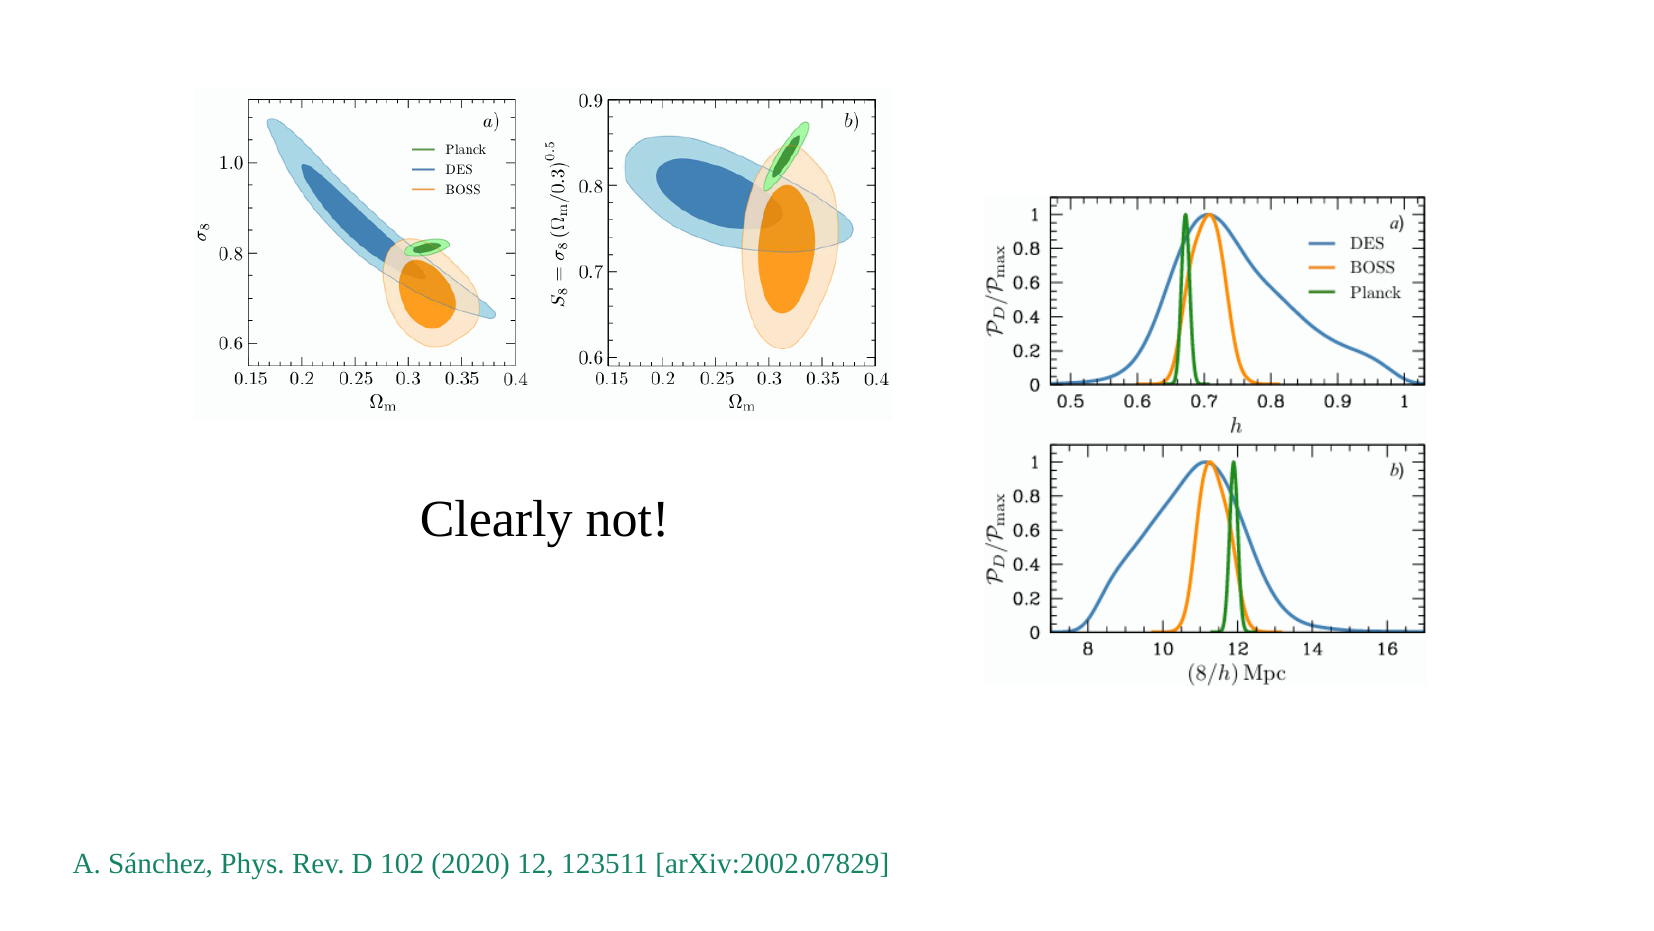

Clearly not!
A. Sánchez, Phys. Rev. D 102 (2020) 12, 123511 [arXiv:2002.07829]